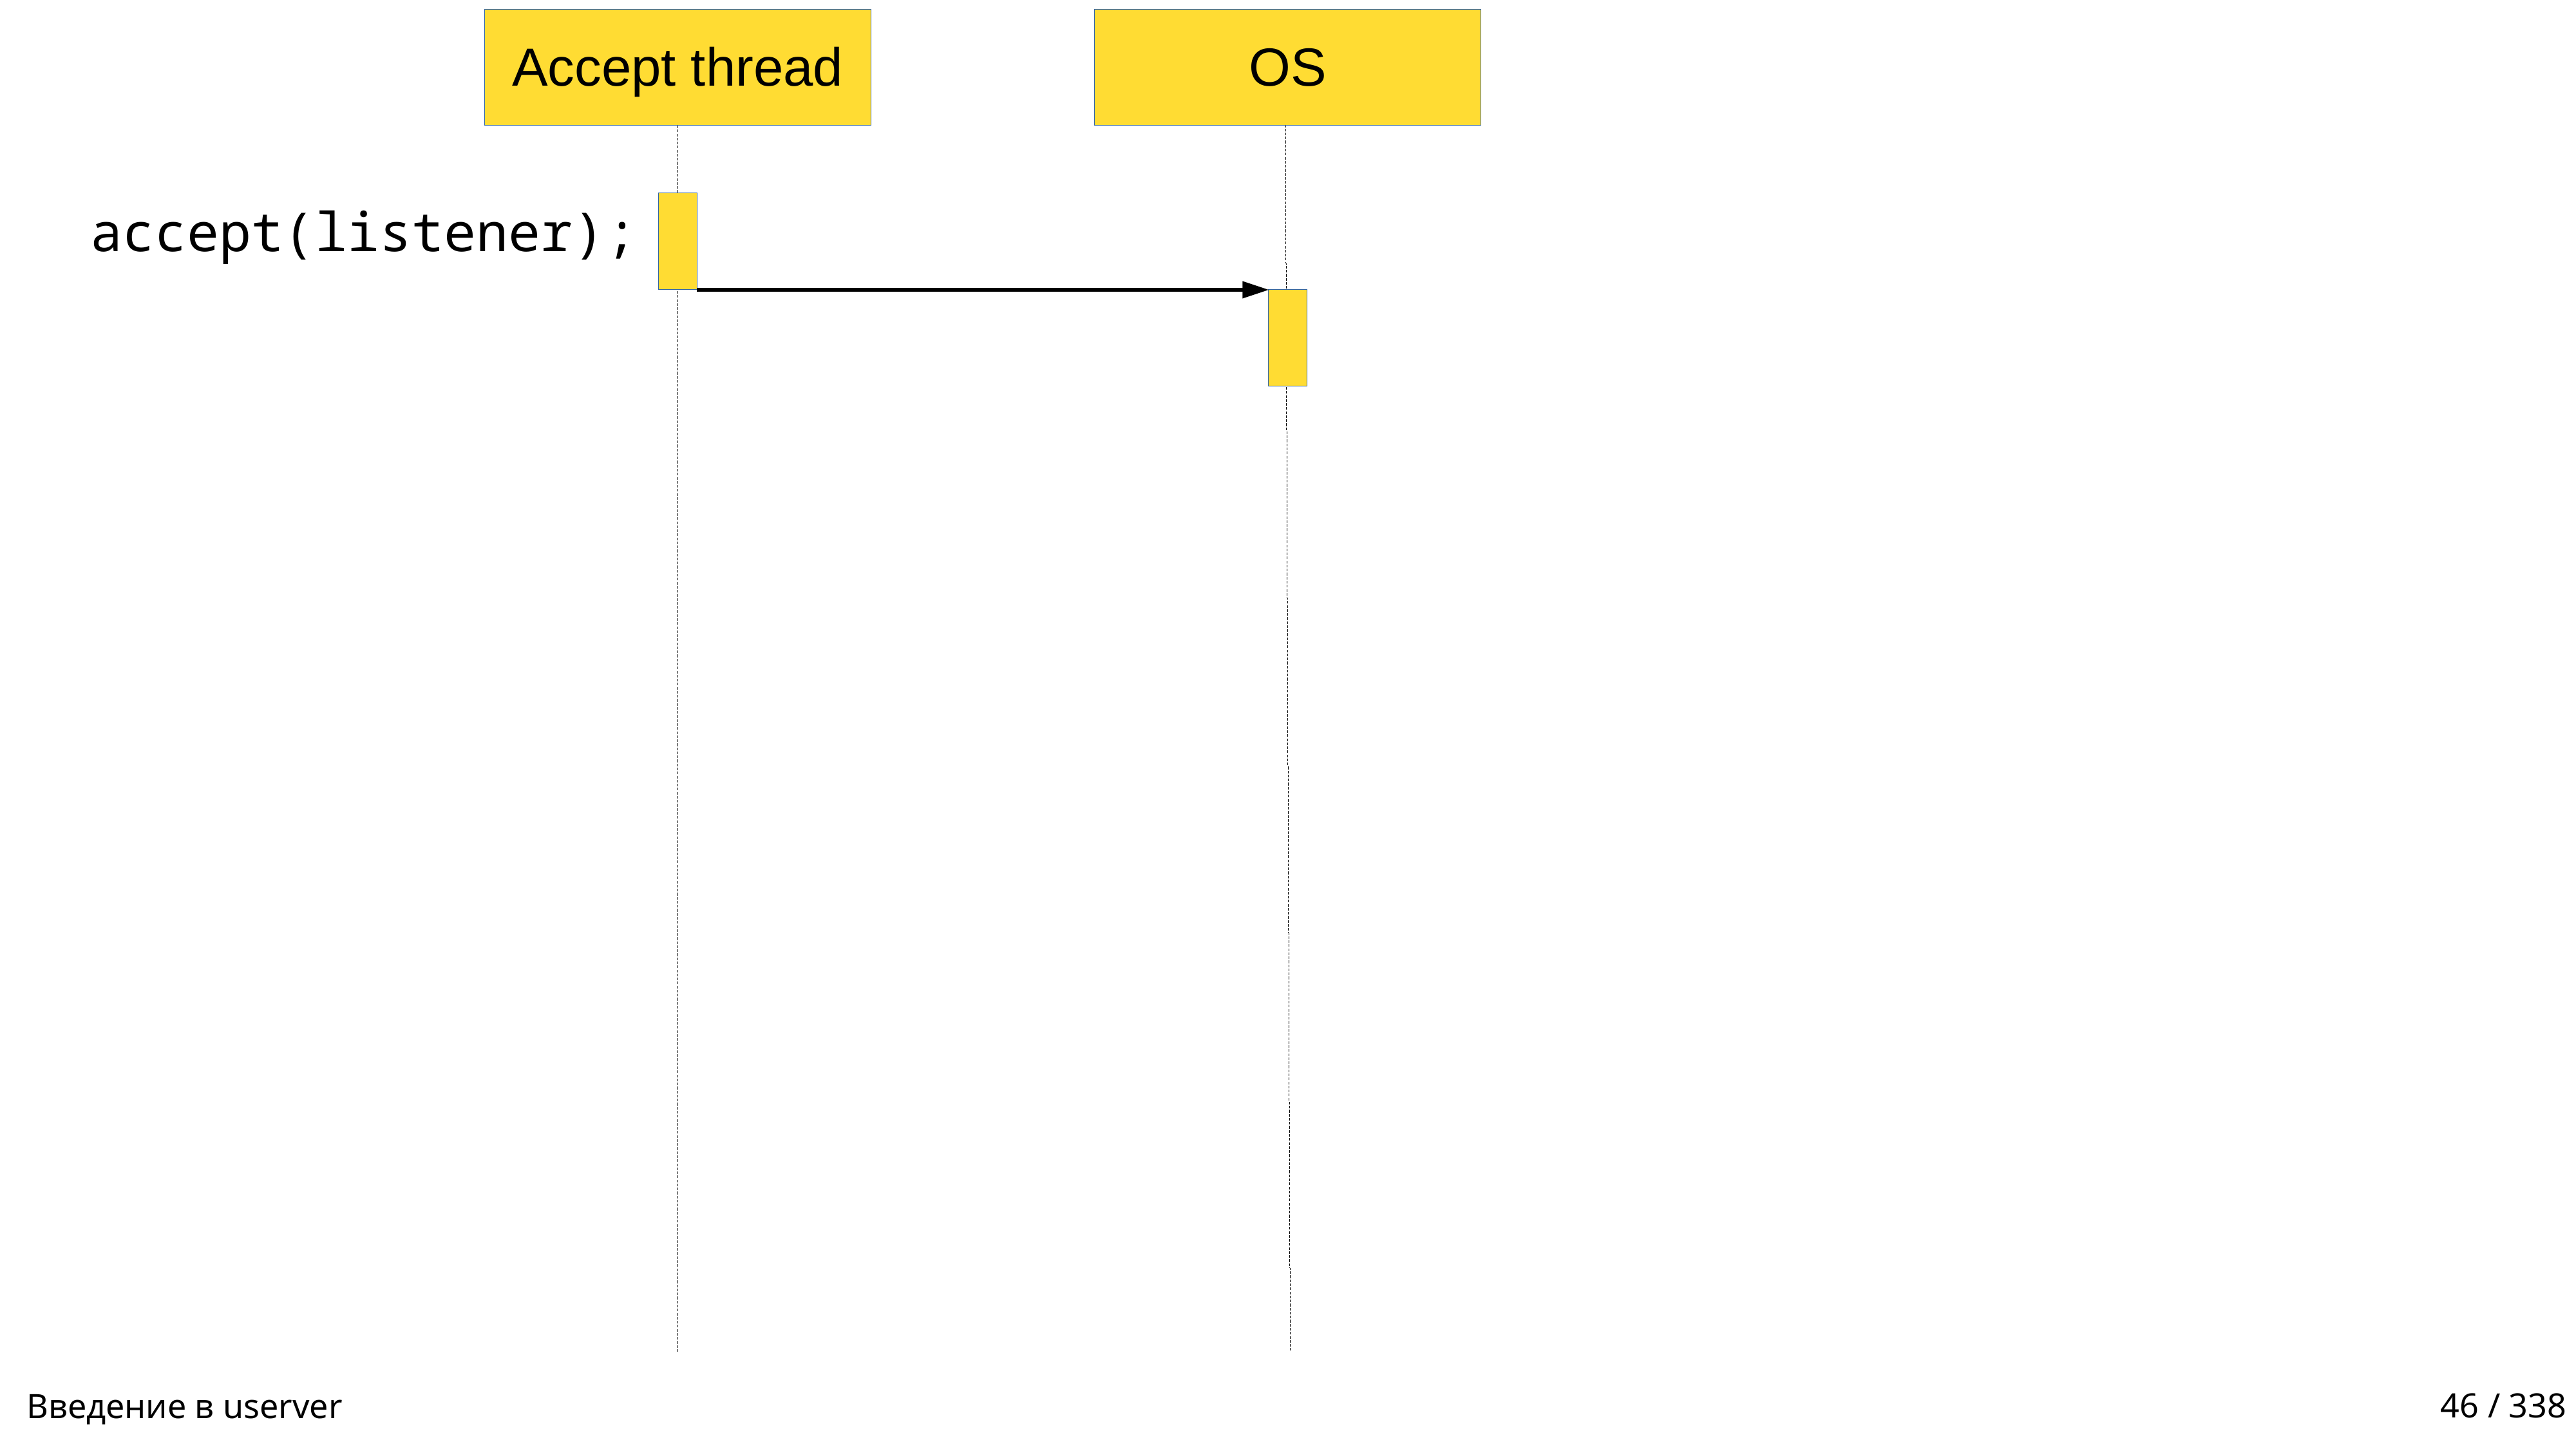

Accept thread
OS
accept(listener);
# Введение в userver